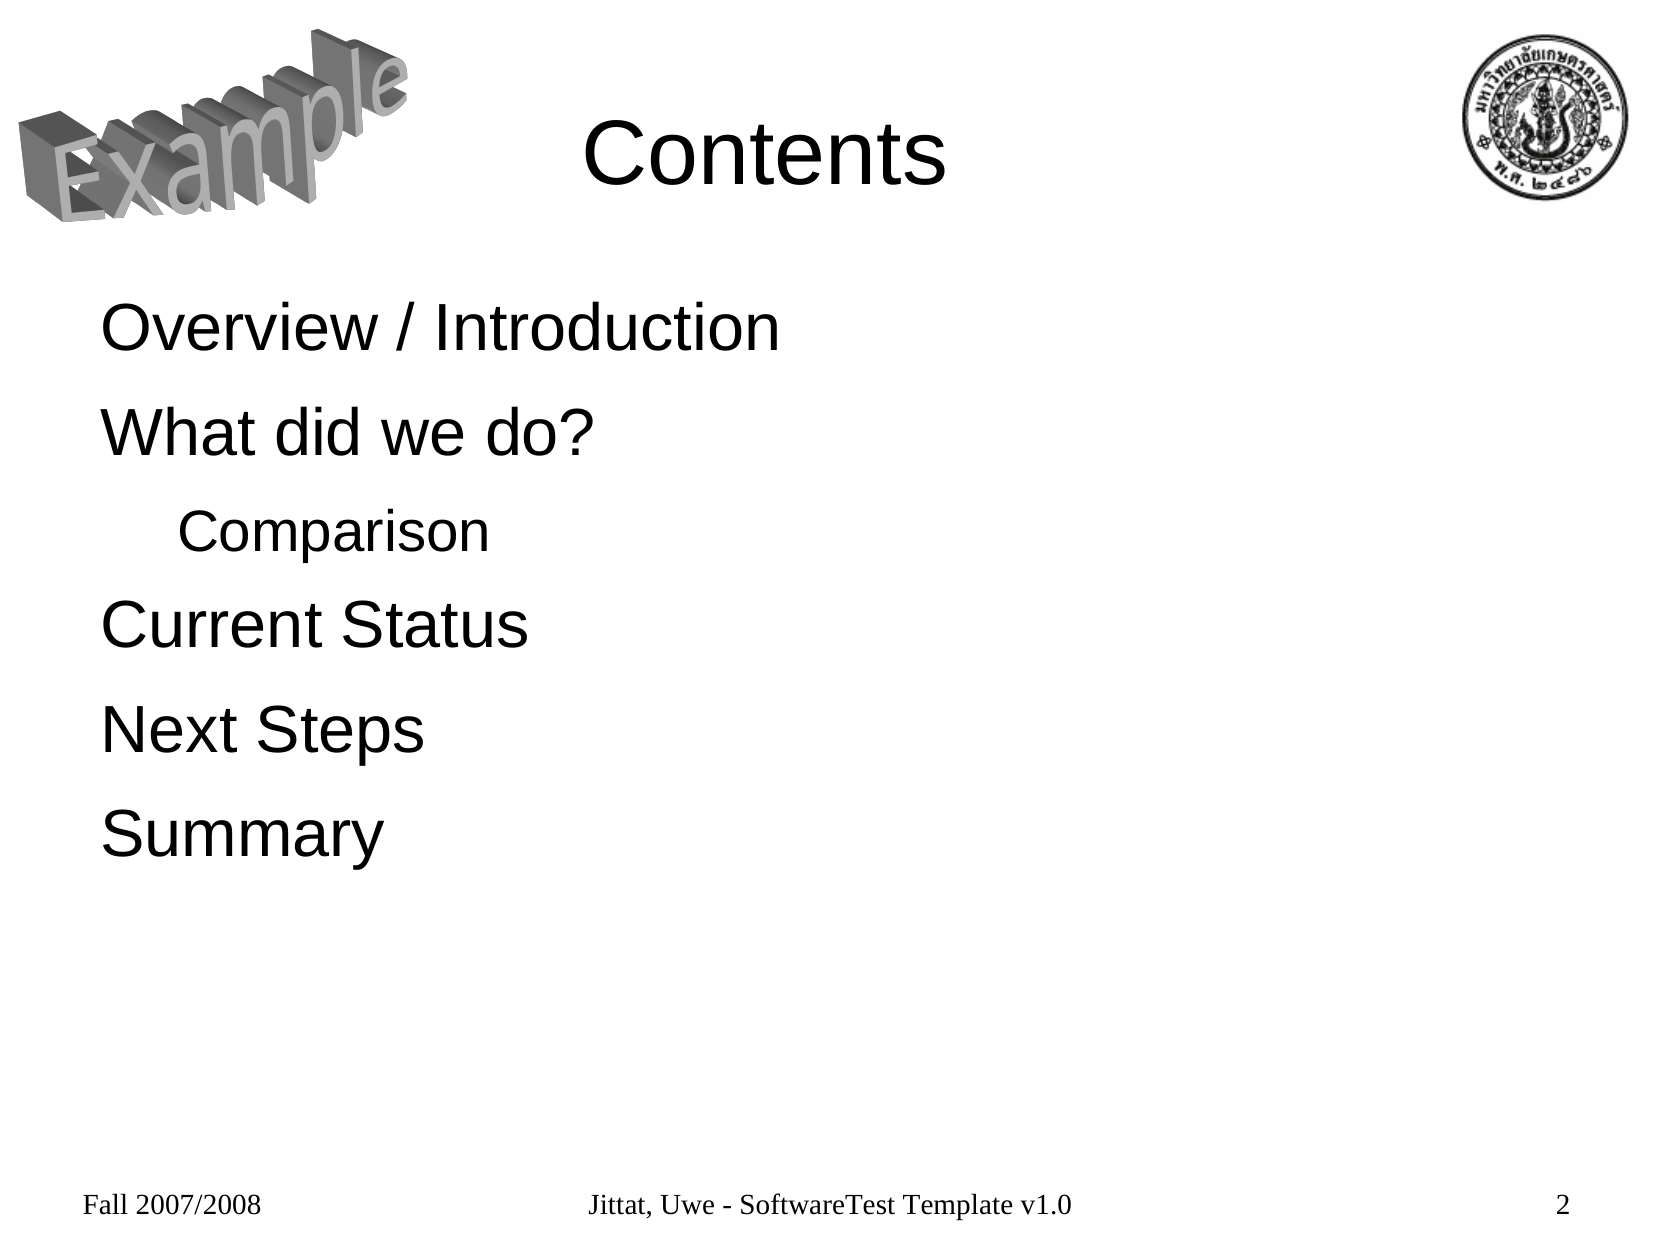

# Contents
Overview / Introduction
What did we do?
Comparison
Current Status
Next Steps
Summary
Fall 2007/2008
 Jittat, Uwe - SoftwareTest Template v1.0
2